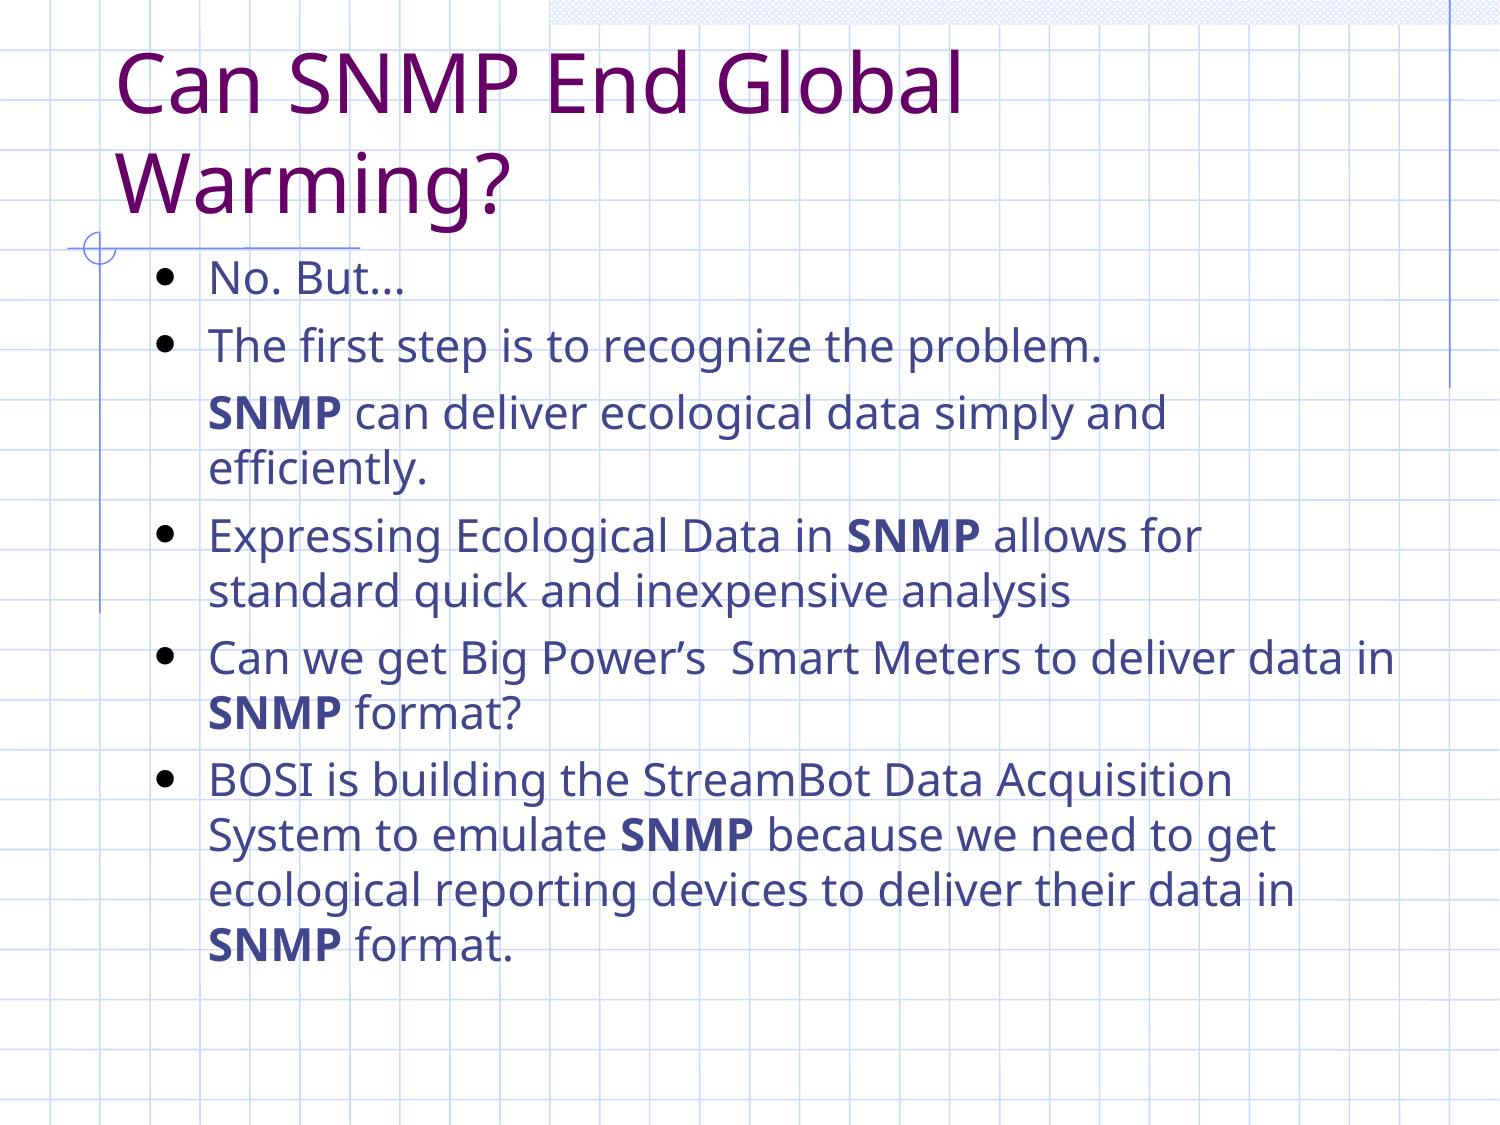

# Can SNMP End Global Warming?
No. But...
The first step is to recognize the problem.
SNMP can deliver ecological data simply and efficiently.
Expressing Ecological Data in SNMP allows for standard quick and inexpensive analysis
Can we get Big Power’s Smart Meters to deliver data in SNMP format?
BOSI is building the StreamBot Data Acquisition System to emulate SNMP because we need to get ecological reporting devices to deliver their data in SNMP format.